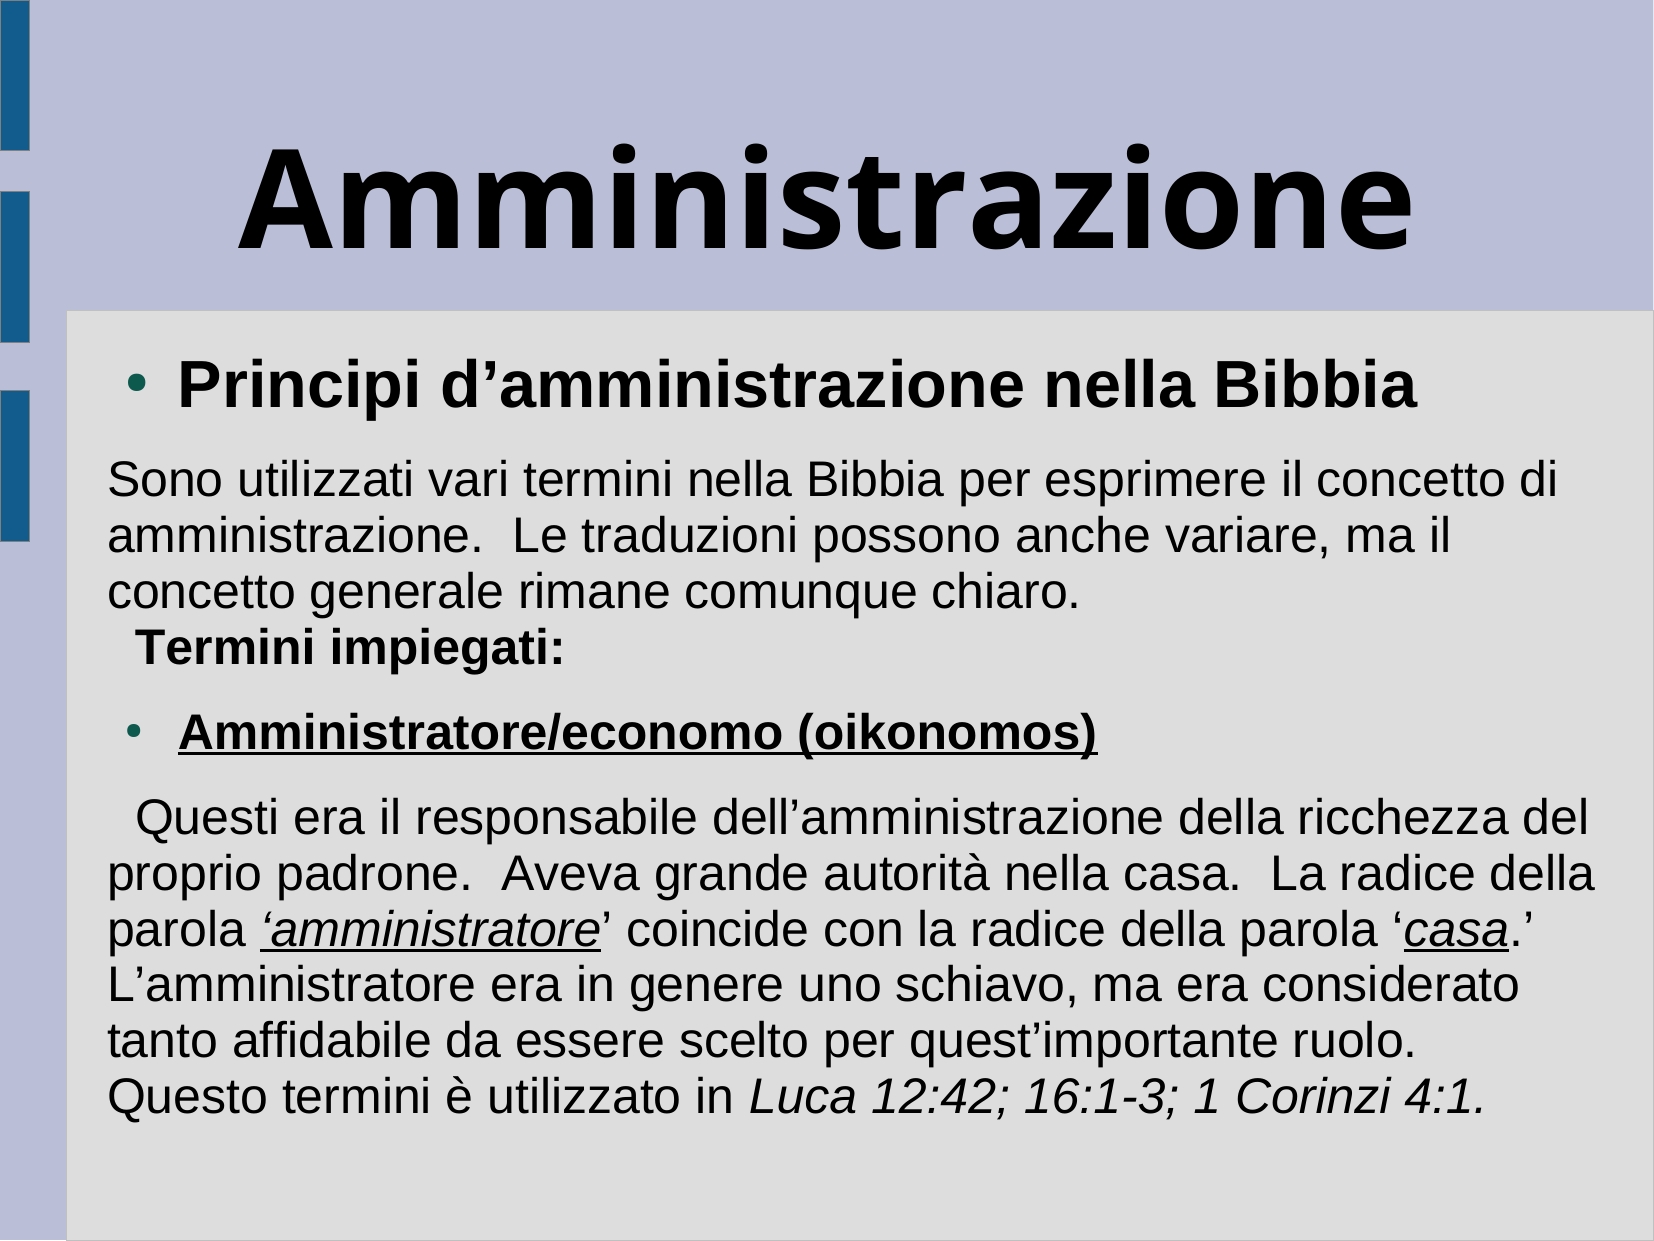

# Amministrazione
Principi d’amministrazione nella Bibbia
Sono utilizzati vari termini nella Bibbia per esprimere il concetto di amministrazione. Le traduzioni possono anche variare, ma il concetto generale rimane comunque chiaro. Termini impiegati:
Amministratore/economo (oikonomos)
 Questi era il responsabile dell’amministrazione della ricchezza del proprio padrone. Aveva grande autorità nella casa. La radice della parola ‘amministratore’ coincide con la radice della parola ‘casa.’ L’amministratore era in genere uno schiavo, ma era considerato tanto affidabile da essere scelto per quest’importante ruolo. Questo termini è utilizzato in Luca 12:42; 16:1-3; 1 Corinzi 4:1.